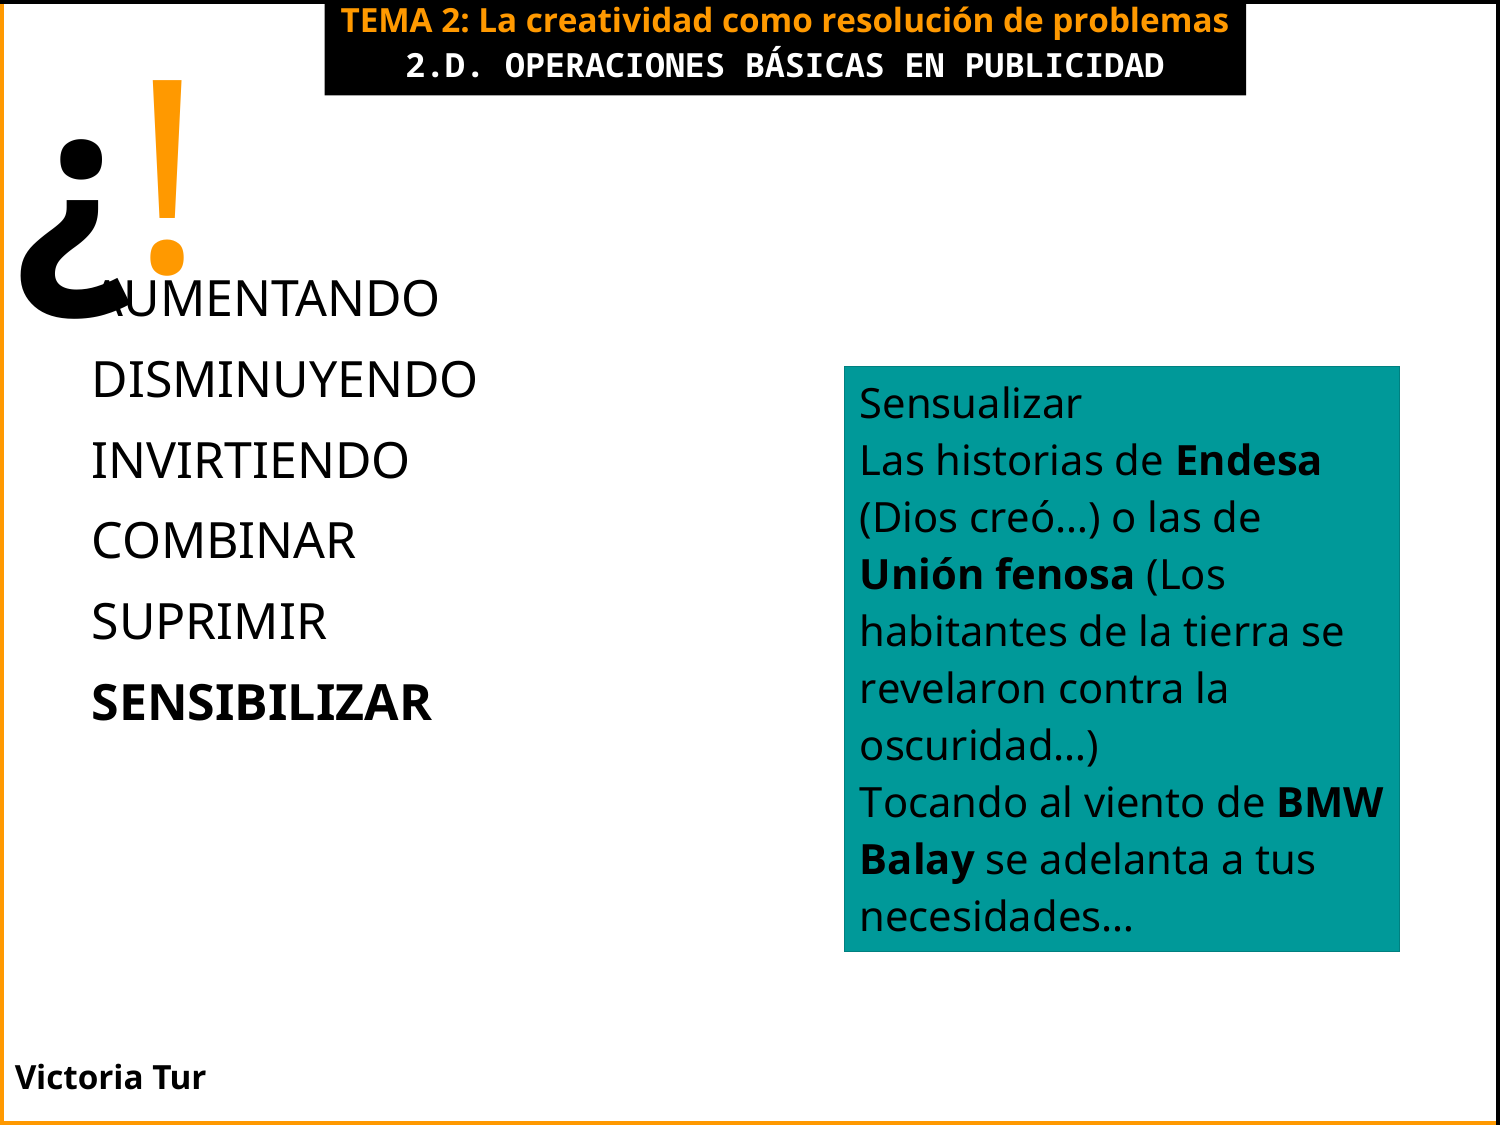

# AUMENTANDO
DISMINUYENDO
INVIRTIENDO
COMBINAR
SUPRIMIR
SENSIBILIZAR
Sensualizar
Las historias de Endesa (Dios creó…) o las de Unión fenosa (Los habitantes de la tierra se revelaron contra la oscuridad…)
Tocando al viento de BMW
Balay se adelanta a tus necesidades…